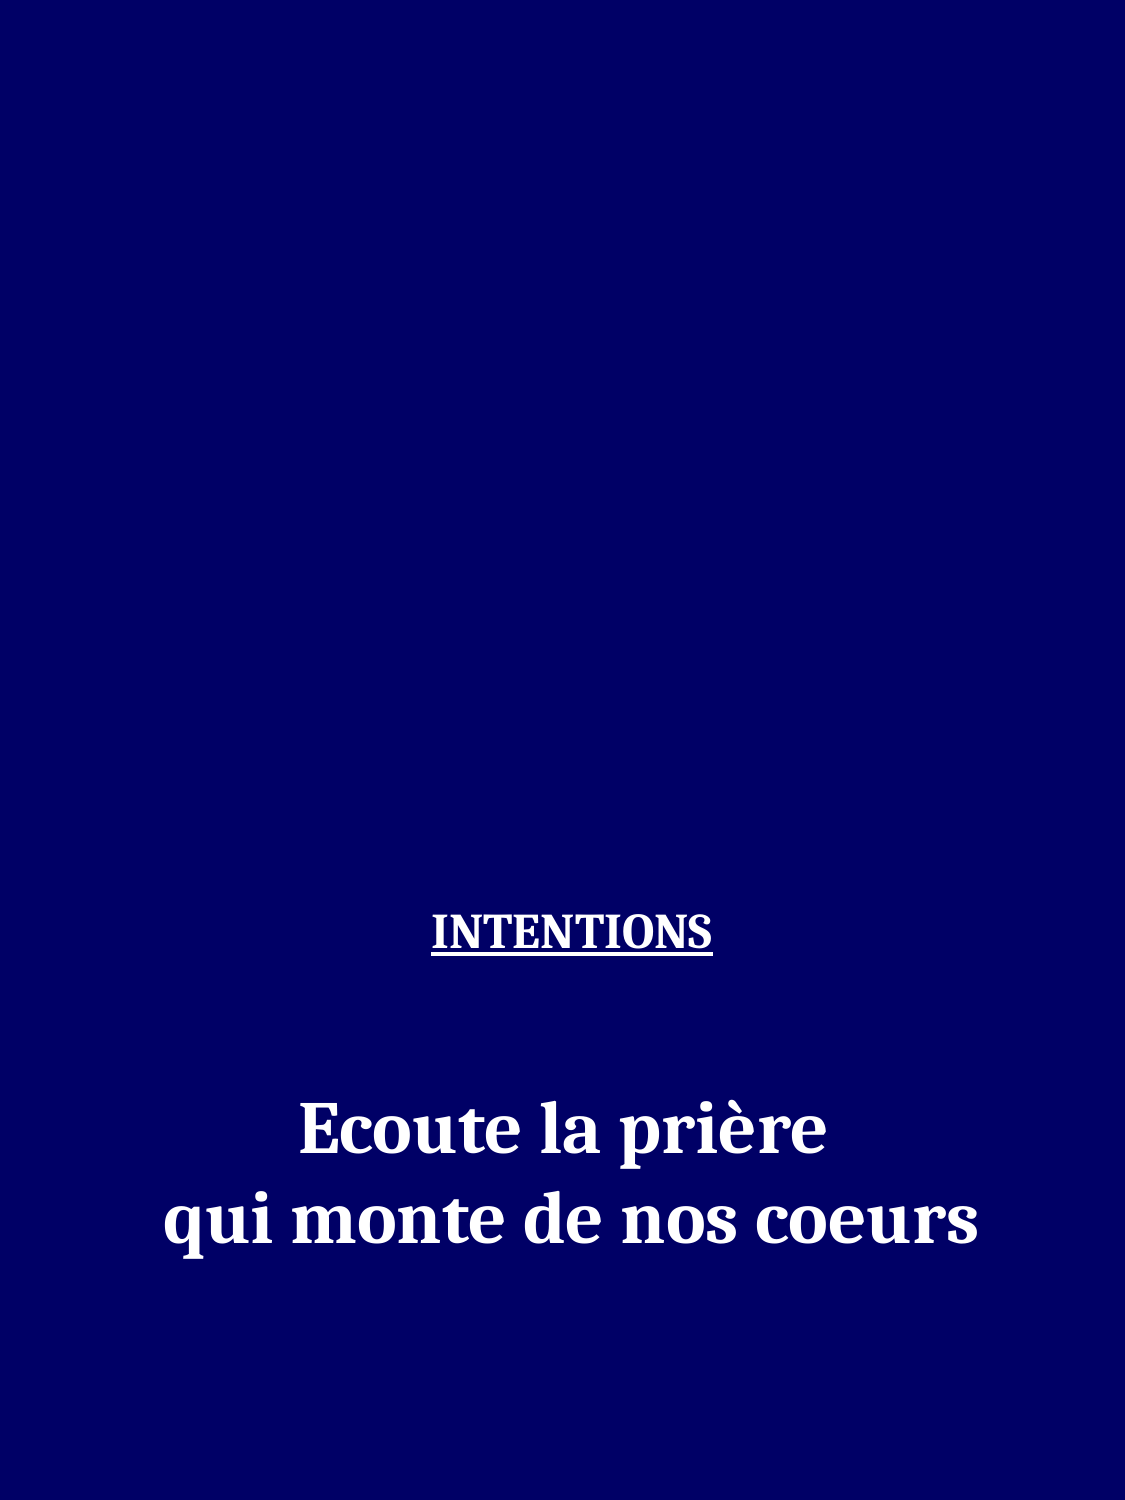

INTENTIONS
Ecoute la prière
qui monte de nos coeurs